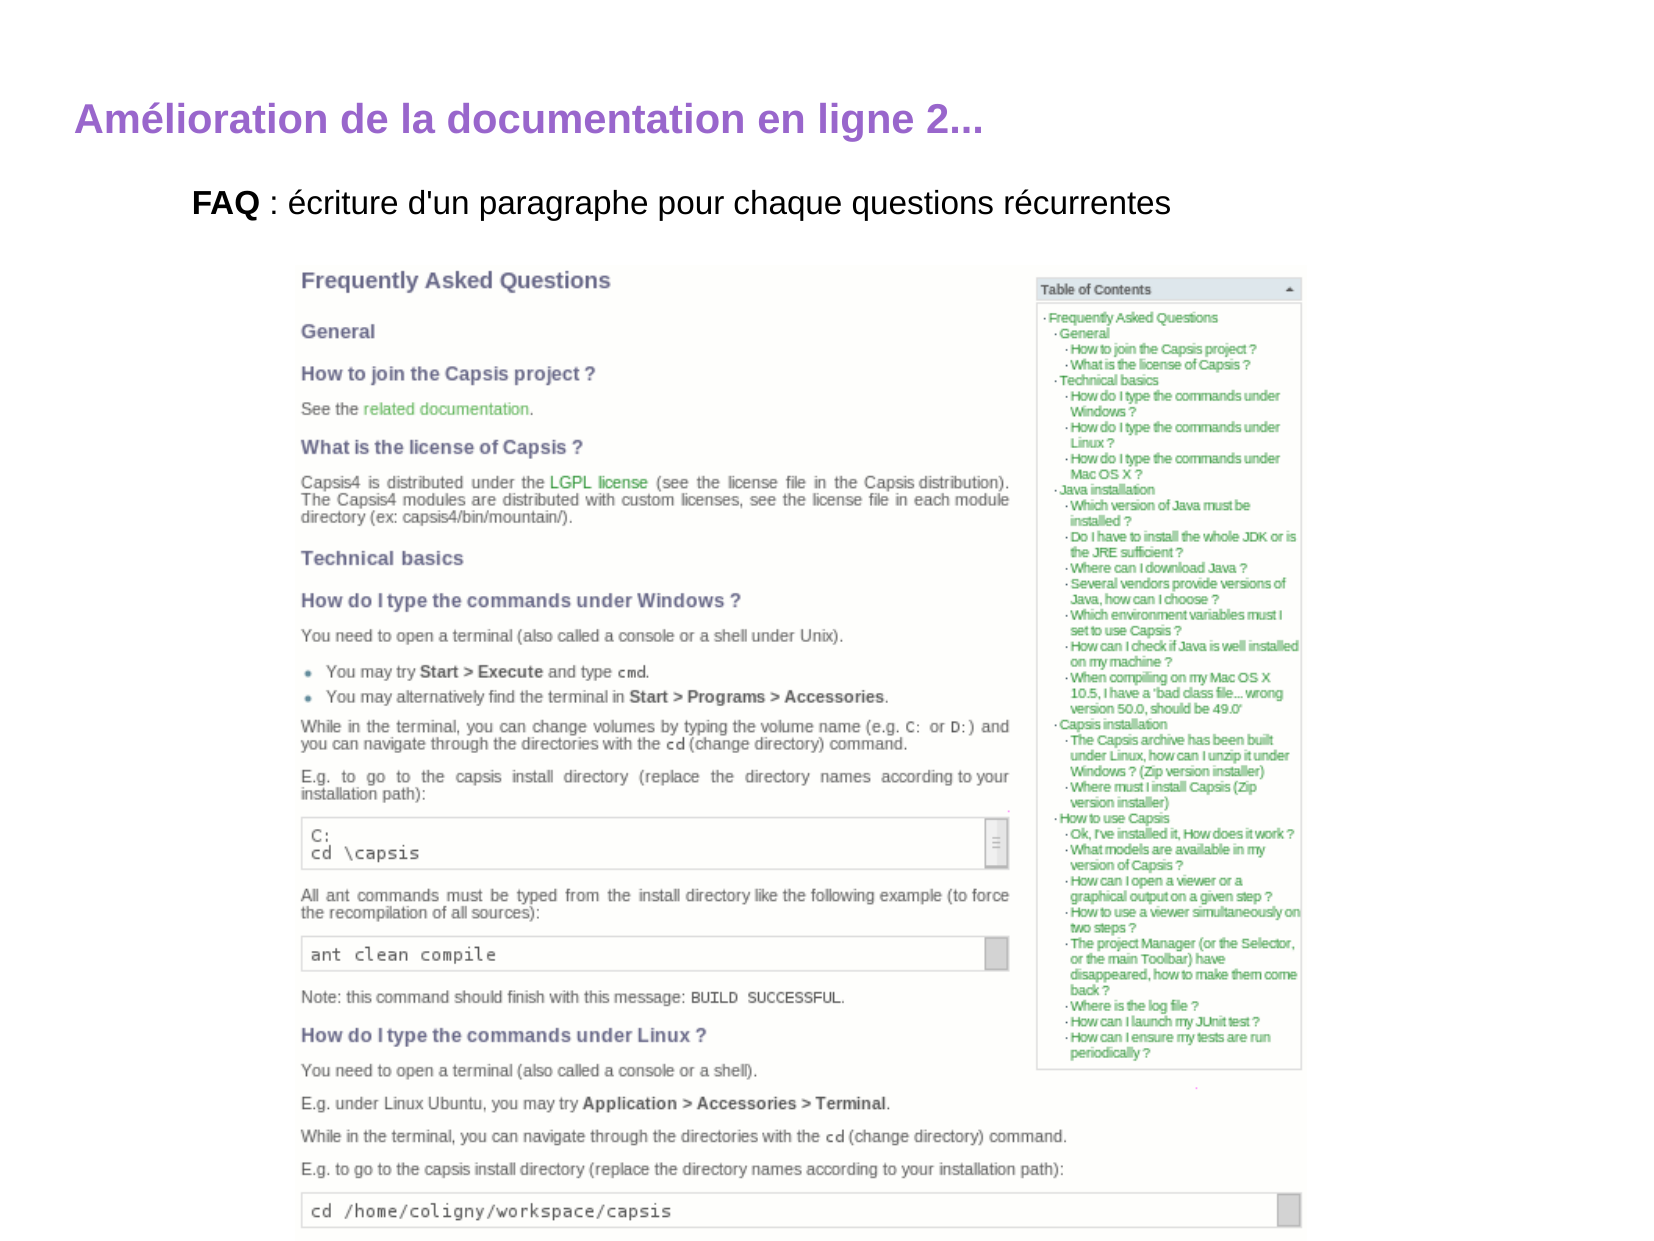

Amélioration de la documentation en ligne 2...
FAQ : écriture d'un paragraphe pour chaque questions récurrentes